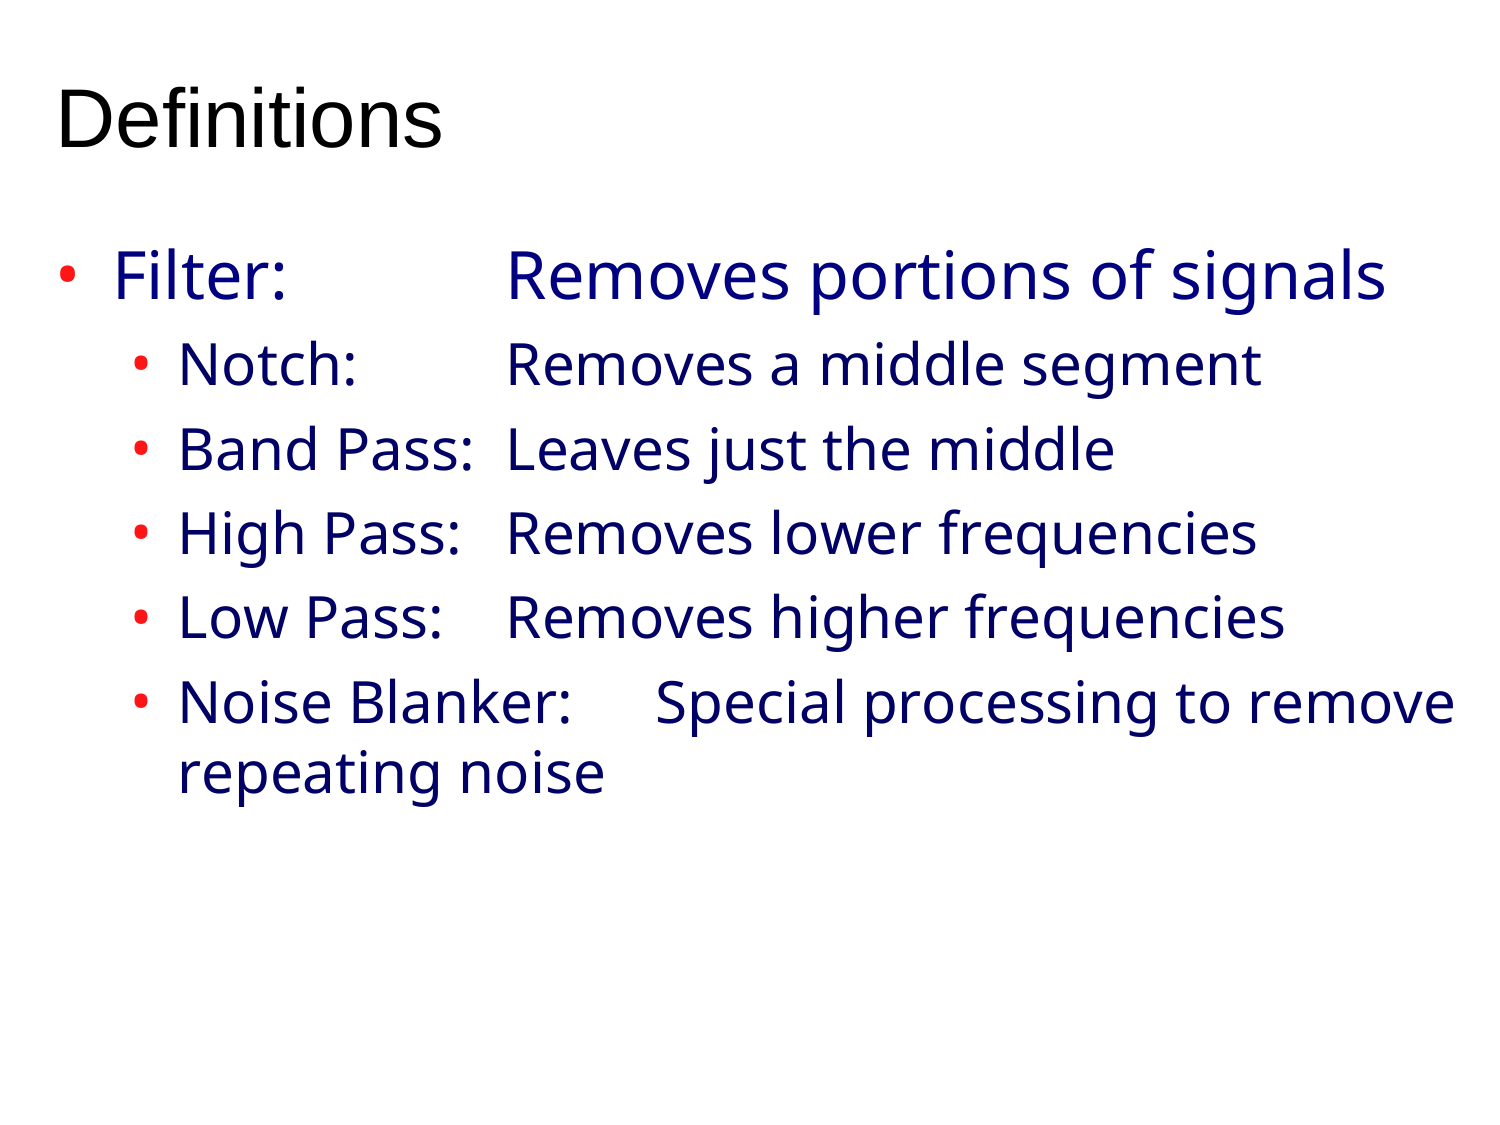

# Definitions
Filter:		Removes portions of signals
Notch:	Removes a middle segment
Band Pass:	Leaves just the middle
High Pass:	Removes lower frequencies
Low Pass:	Removes higher frequencies
Noise Blanker:	Special processing to remove repeating noise